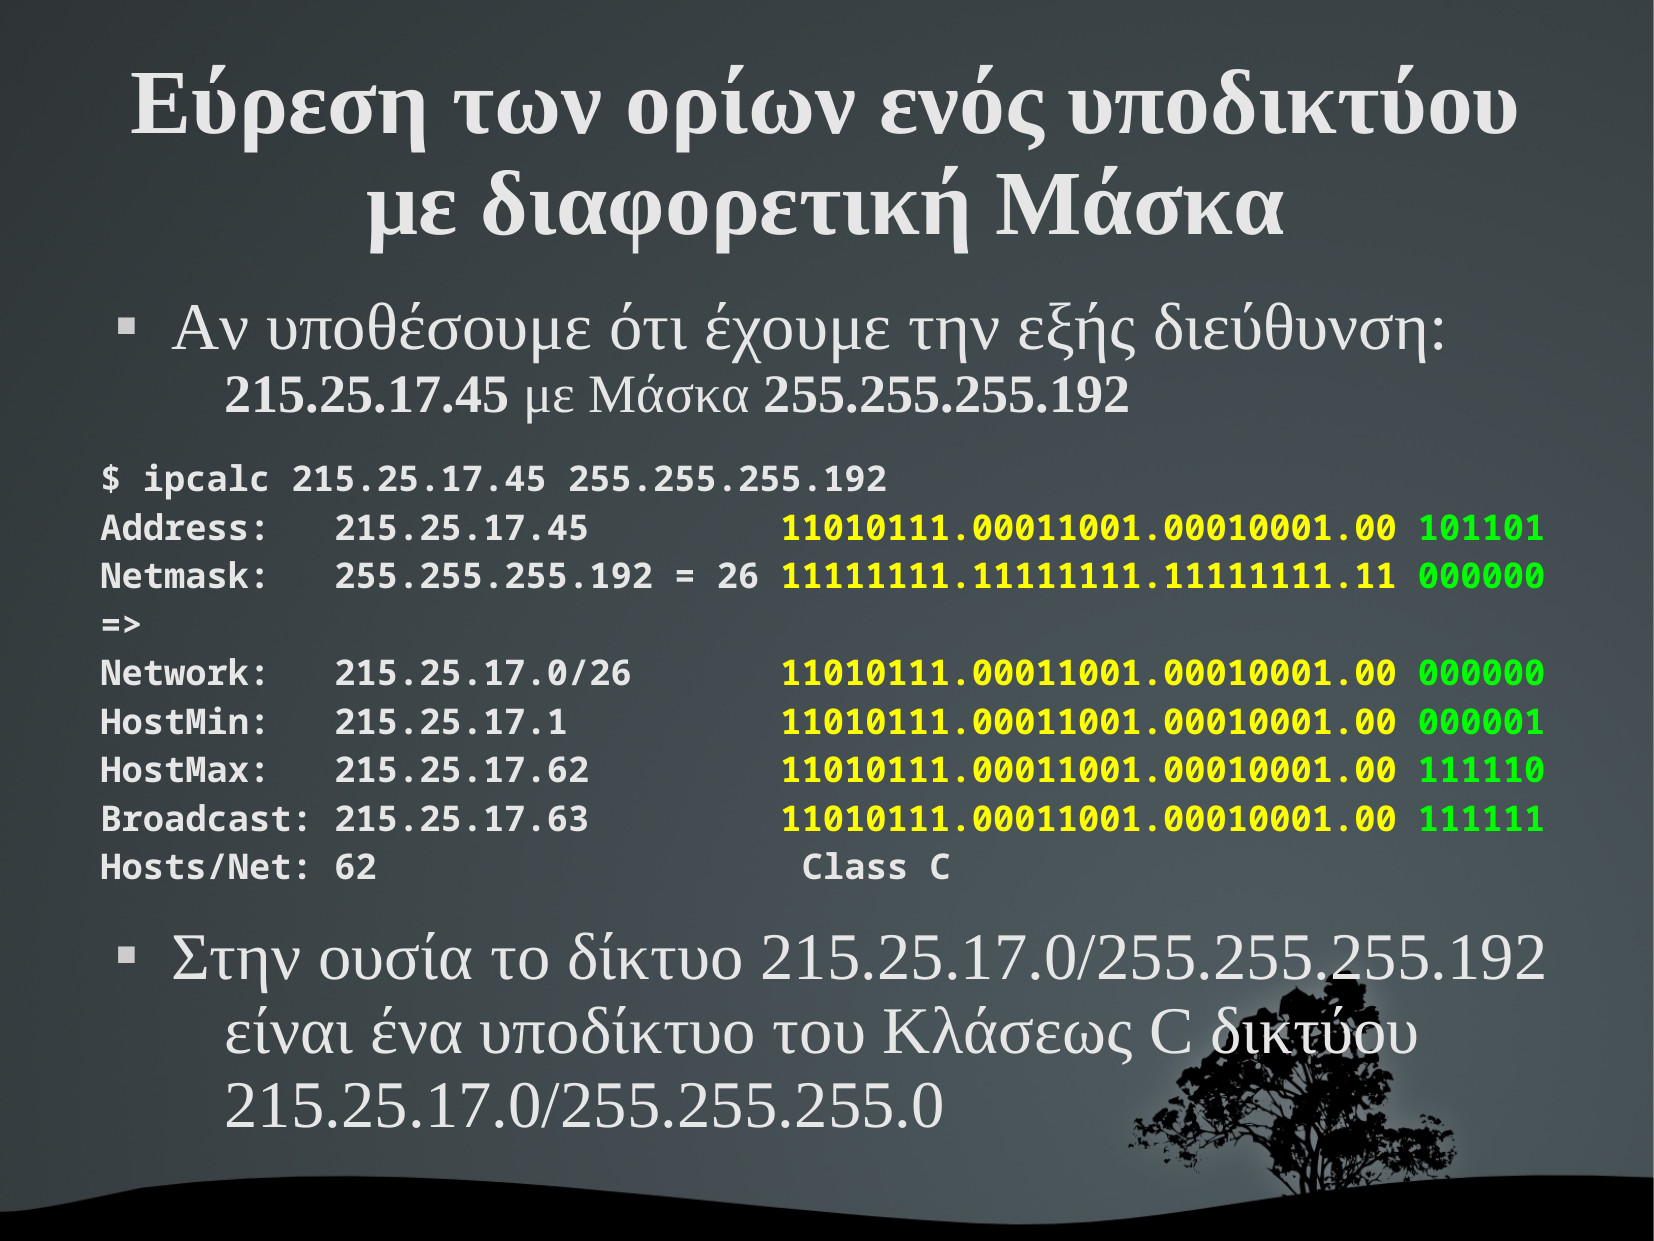

# Εύρεση των ορίων ενός υποδικτύου με διαφορετική Μάσκα
Αν υποθέσουμε ότι έχουμε την εξής διεύθυνση:
215.25.17.45 με Μάσκα 255.255.255.192
$ ipcalc 215.25.17.45 255.255.255.192
Address: 215.25.17.45 11010111.00011001.00010001.00 101101
Netmask: 255.255.255.192 = 26 11111111.11111111.11111111.11 000000
=>
Network: 215.25.17.0/26 11010111.00011001.00010001.00 000000
HostMin: 215.25.17.1 11010111.00011001.00010001.00 000001
HostMax: 215.25.17.62 11010111.00011001.00010001.00 111110
Broadcast: 215.25.17.63 11010111.00011001.00010001.00 111111
Hosts/Net: 62 Class C
Στην ουσία το δίκτυο 215.25.17.0/255.255.255.192 είναι ένα υποδίκτυο του Κλάσεως C δικτύου 215.25.17.0/255.255.255.0